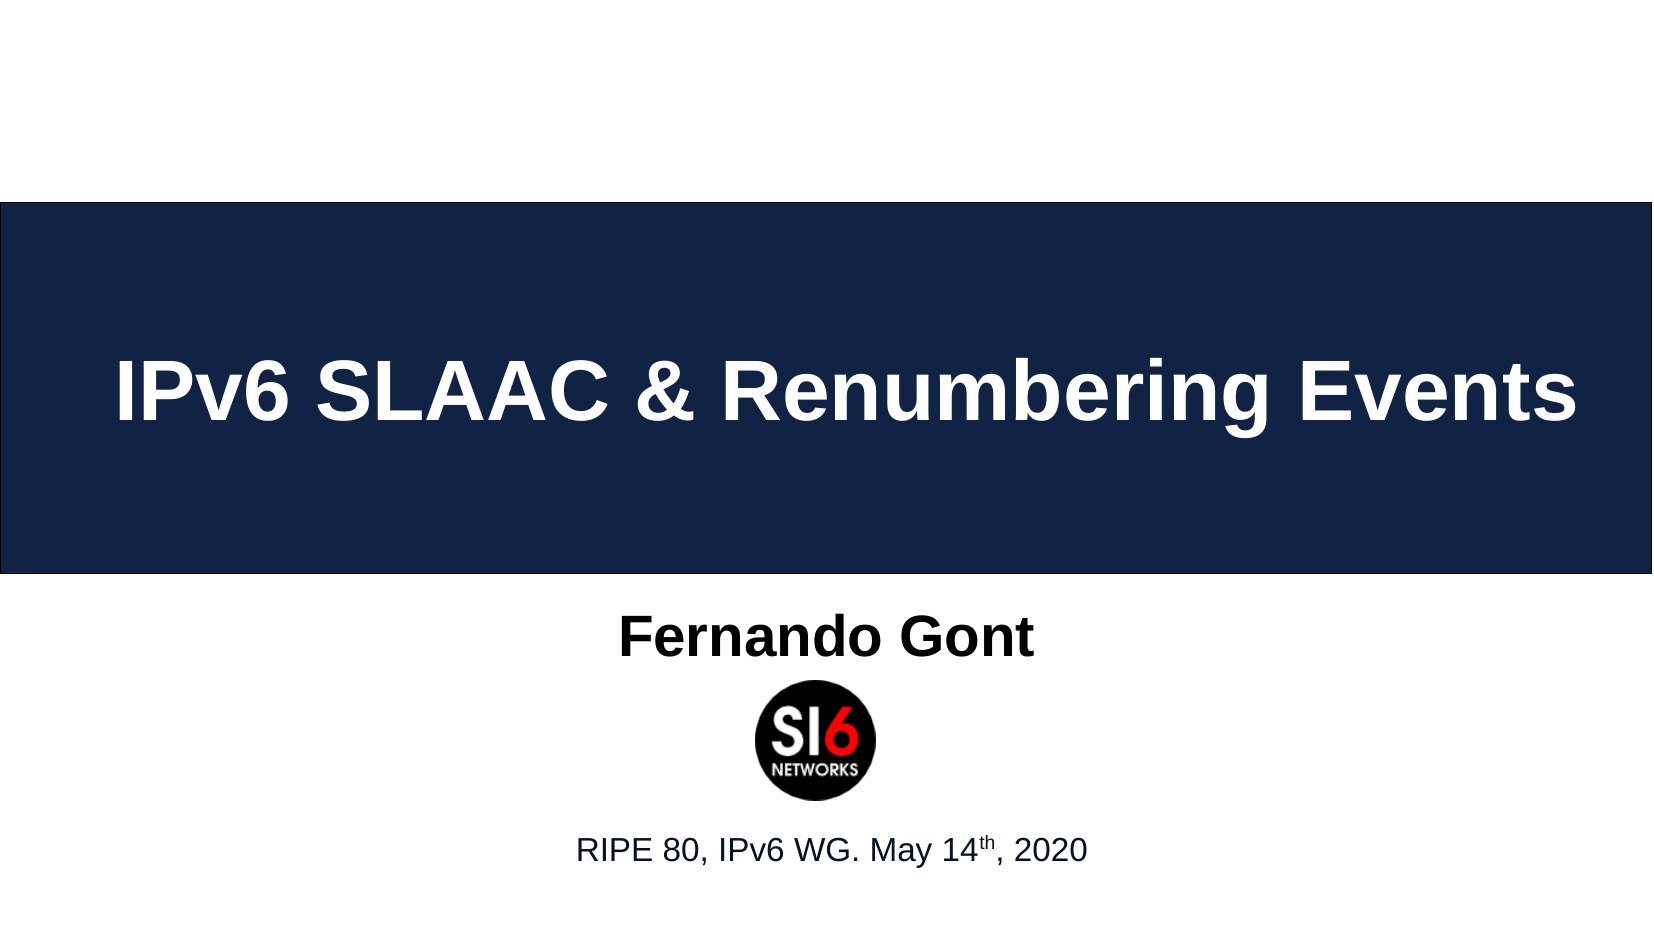

# IPv6 SLAAC & Renumbering Events
RIPE 80, IPv6 WG. May 14th, 2020